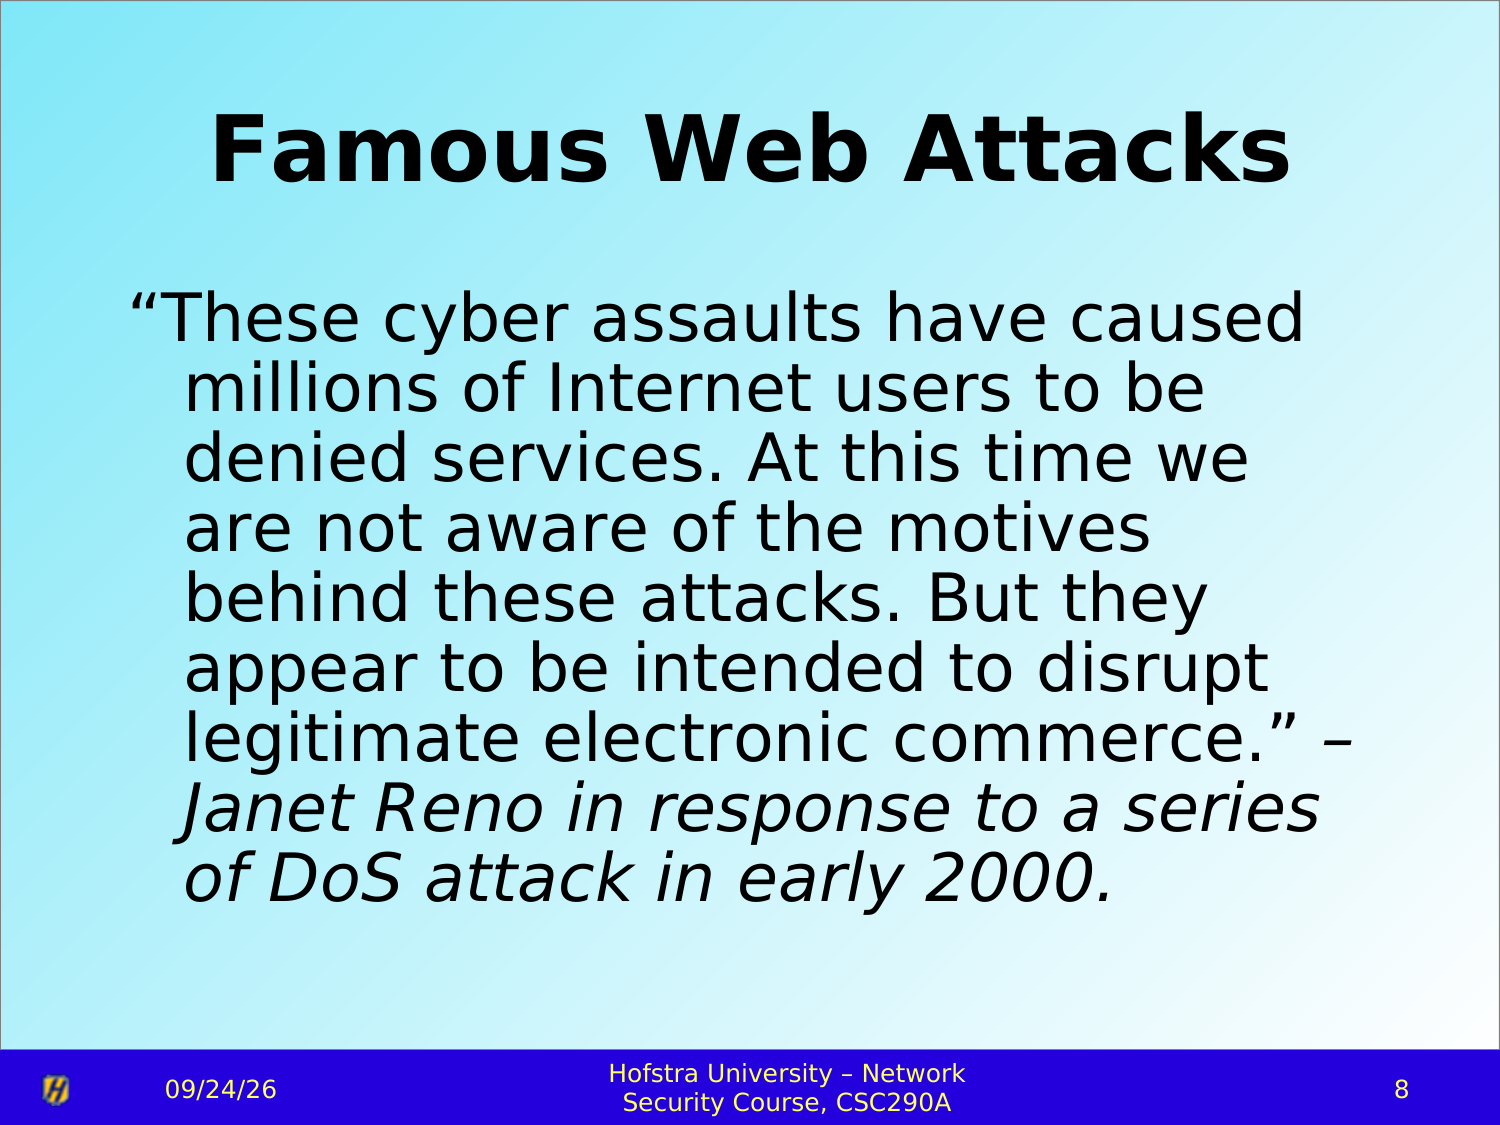

# Famous Web Attacks
“These cyber assaults have caused millions of Internet users to be denied services. At this time we are not aware of the motives behind these attacks. But they appear to be intended to disrupt legitimate electronic commerce.” –Janet Reno in response to a series of DoS attack in early 2000.
8